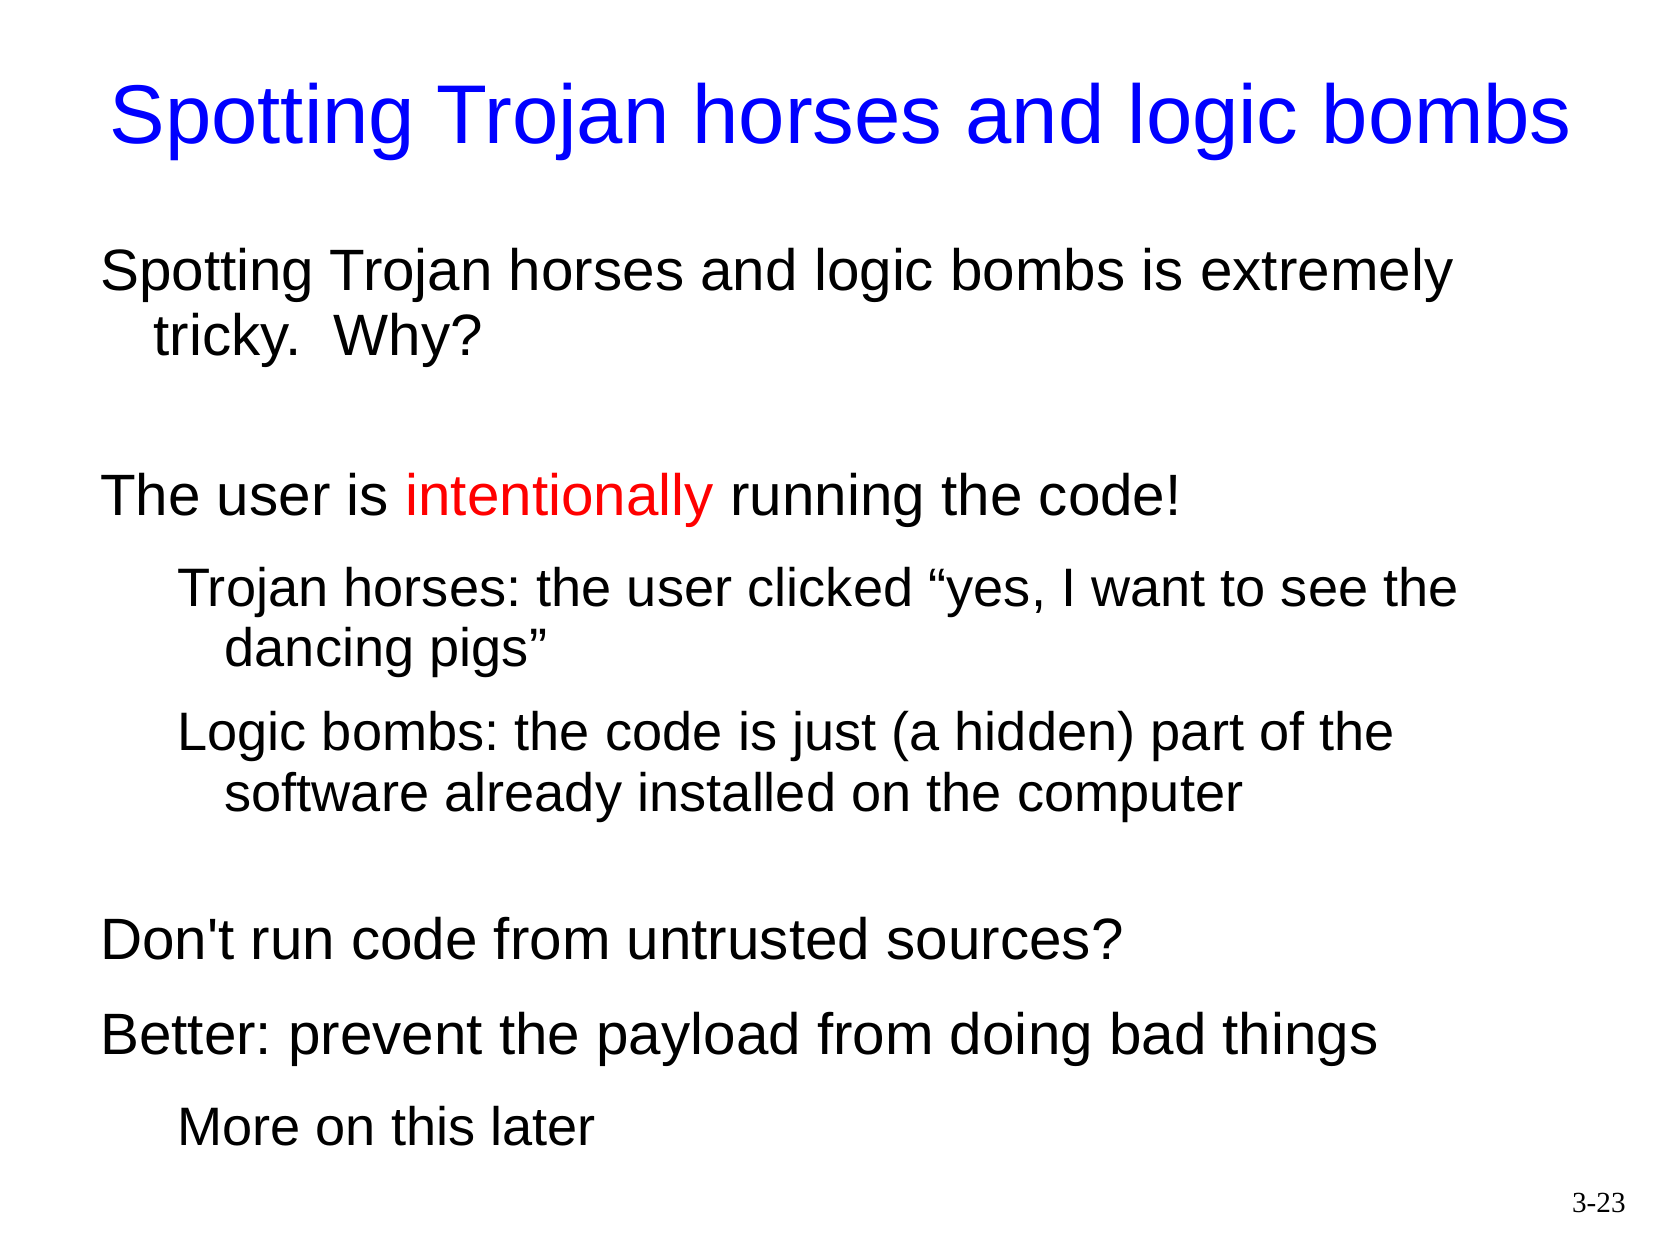

# Spotting Trojan horses and logic bombs
Spotting Trojan horses and logic bombs is extremely tricky. Why?
The user is intentionally running the code!
Trojan horses: the user clicked “yes, I want to see the dancing pigs”
Logic bombs: the code is just (a hidden) part of the software already installed on the computer
Don't run code from untrusted sources?
Better: prevent the payload from doing bad things
More on this later